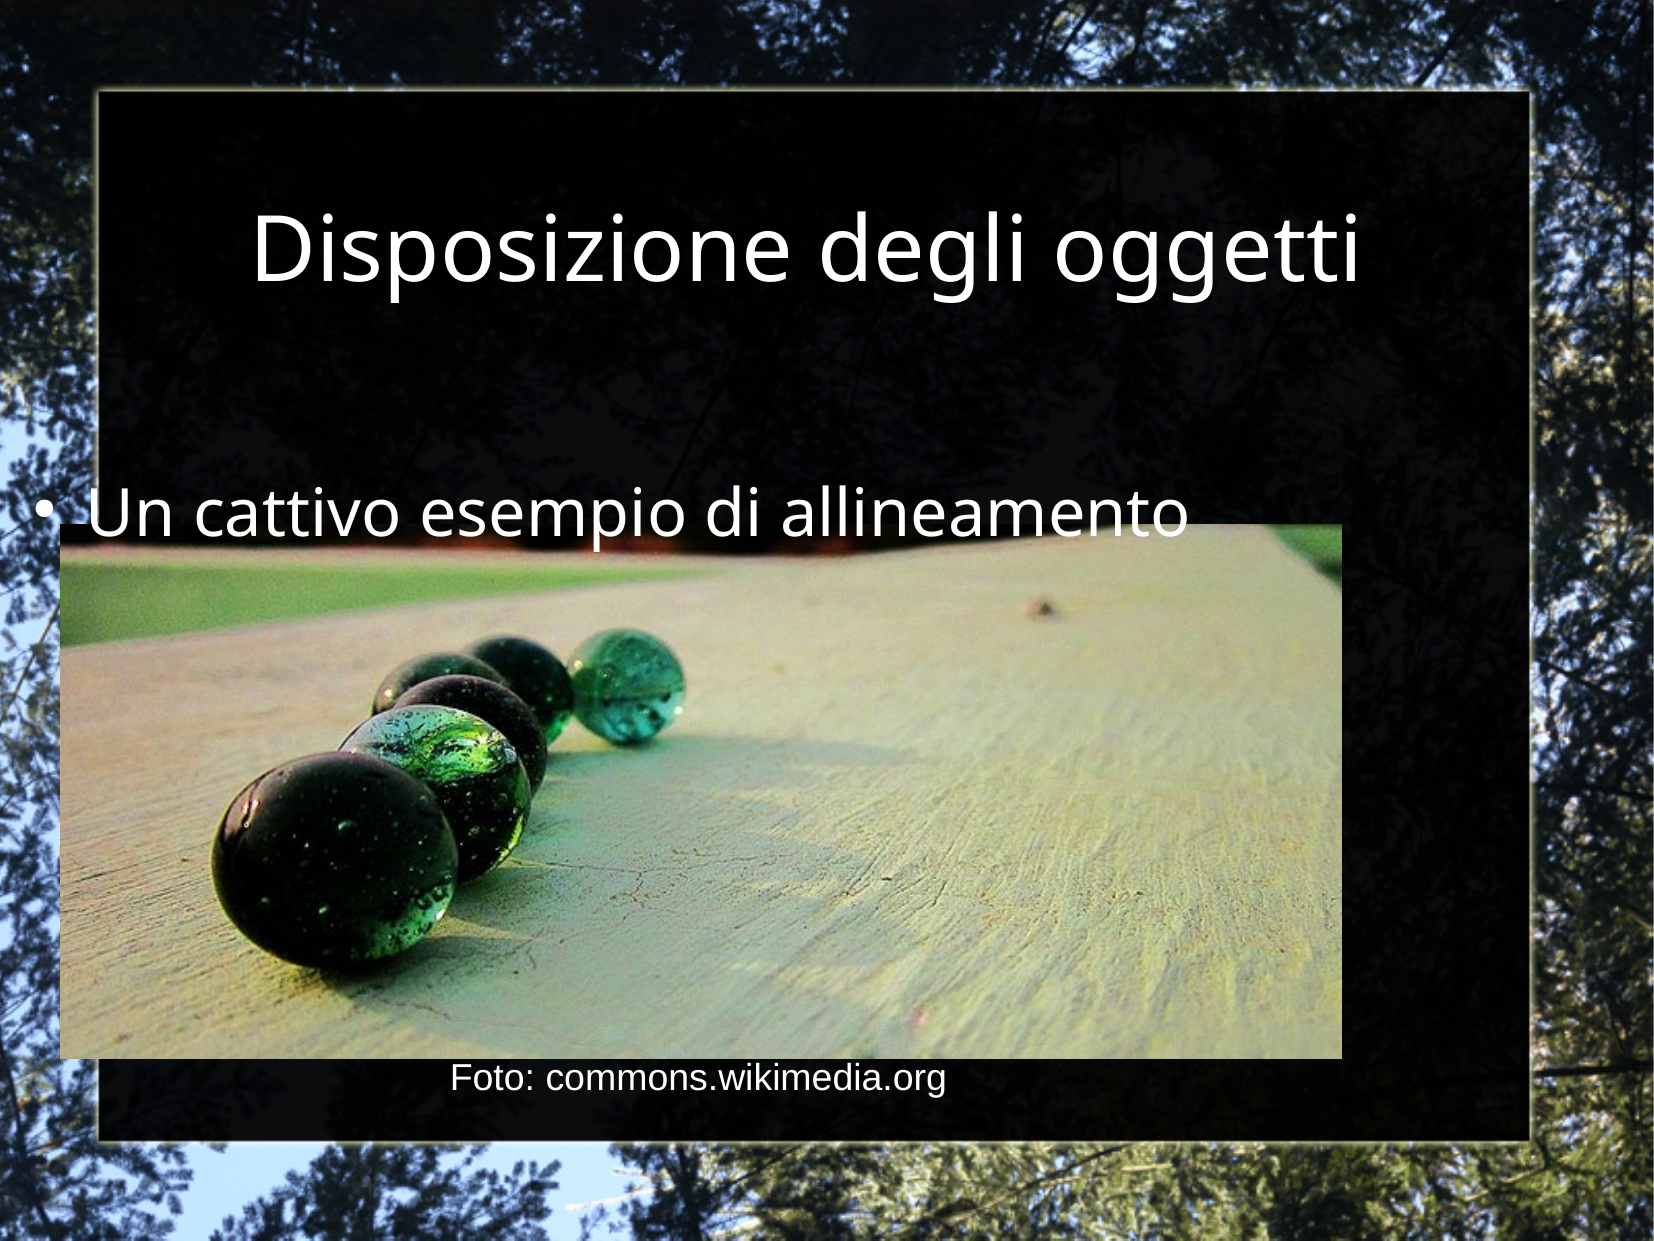

# Disposizione degli oggetti
Un cattivo esempio di allineamento
Foto: commons.wikimedia.org